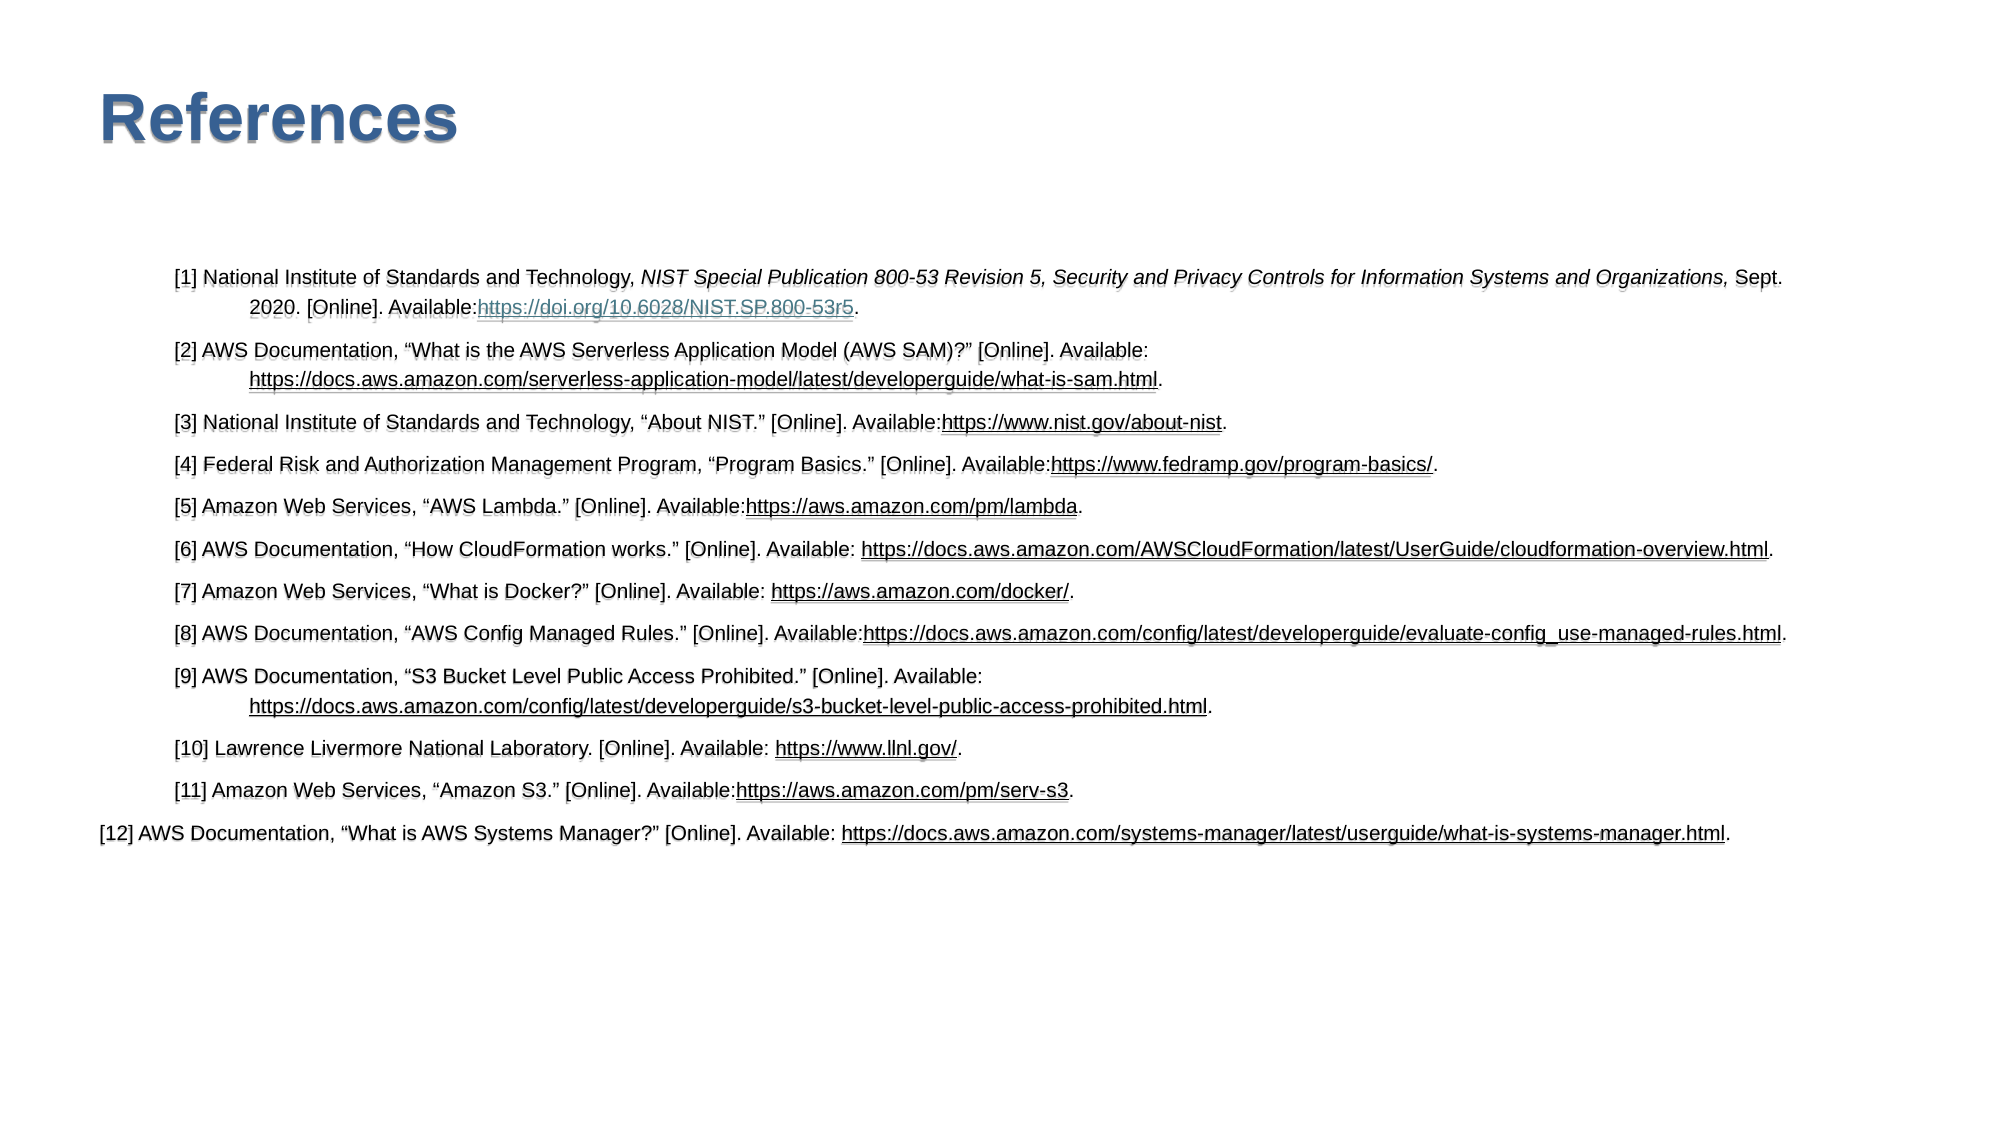

# References
[1] National Institute of Standards and Technology, NIST Special Publication 800-53 Revision 5, Security and Privacy Controls for Information Systems and Organizations, Sept. 2020. [Online]. Available:https://doi.org/10.6028/NIST.SP.800-53r5.
[2] AWS Documentation, “What is the AWS Serverless Application Model (AWS SAM)?” [Online]. Available: https://docs.aws.amazon.com/serverless-application-model/latest/developerguide/what-is-sam.html.
[3] National Institute of Standards and Technology, “About NIST.” [Online]. Available:https://www.nist.gov/about-nist.
[4] Federal Risk and Authorization Management Program, “Program Basics.” [Online]. Available:https://www.fedramp.gov/program-basics/.
[5] Amazon Web Services, “AWS Lambda.” [Online]. Available:https://aws.amazon.com/pm/lambda.
[6] AWS Documentation, “How CloudFormation works.” [Online]. Available: https://docs.aws.amazon.com/AWSCloudFormation/latest/UserGuide/cloudformation-overview.html.
[7] Amazon Web Services, “What is Docker?” [Online]. Available: https://aws.amazon.com/docker/.
[8] AWS Documentation, “AWS Config Managed Rules.” [Online]. Available:https://docs.aws.amazon.com/config/latest/developerguide/evaluate-config_use-managed-rules.html.
[9] AWS Documentation, “S3 Bucket Level Public Access Prohibited.” [Online]. Available:https://docs.aws.amazon.com/config/latest/developerguide/s3-bucket-level-public-access-prohibited.html.
[10] Lawrence Livermore National Laboratory. [Online]. Available: https://www.llnl.gov/.
[11] Amazon Web Services, “Amazon S3.” [Online]. Available:https://aws.amazon.com/pm/serv-s3.
[12] AWS Documentation, “What is AWS Systems Manager?” [Online]. Available: https://docs.aws.amazon.com/systems-manager/latest/userguide/what-is-systems-manager.html.